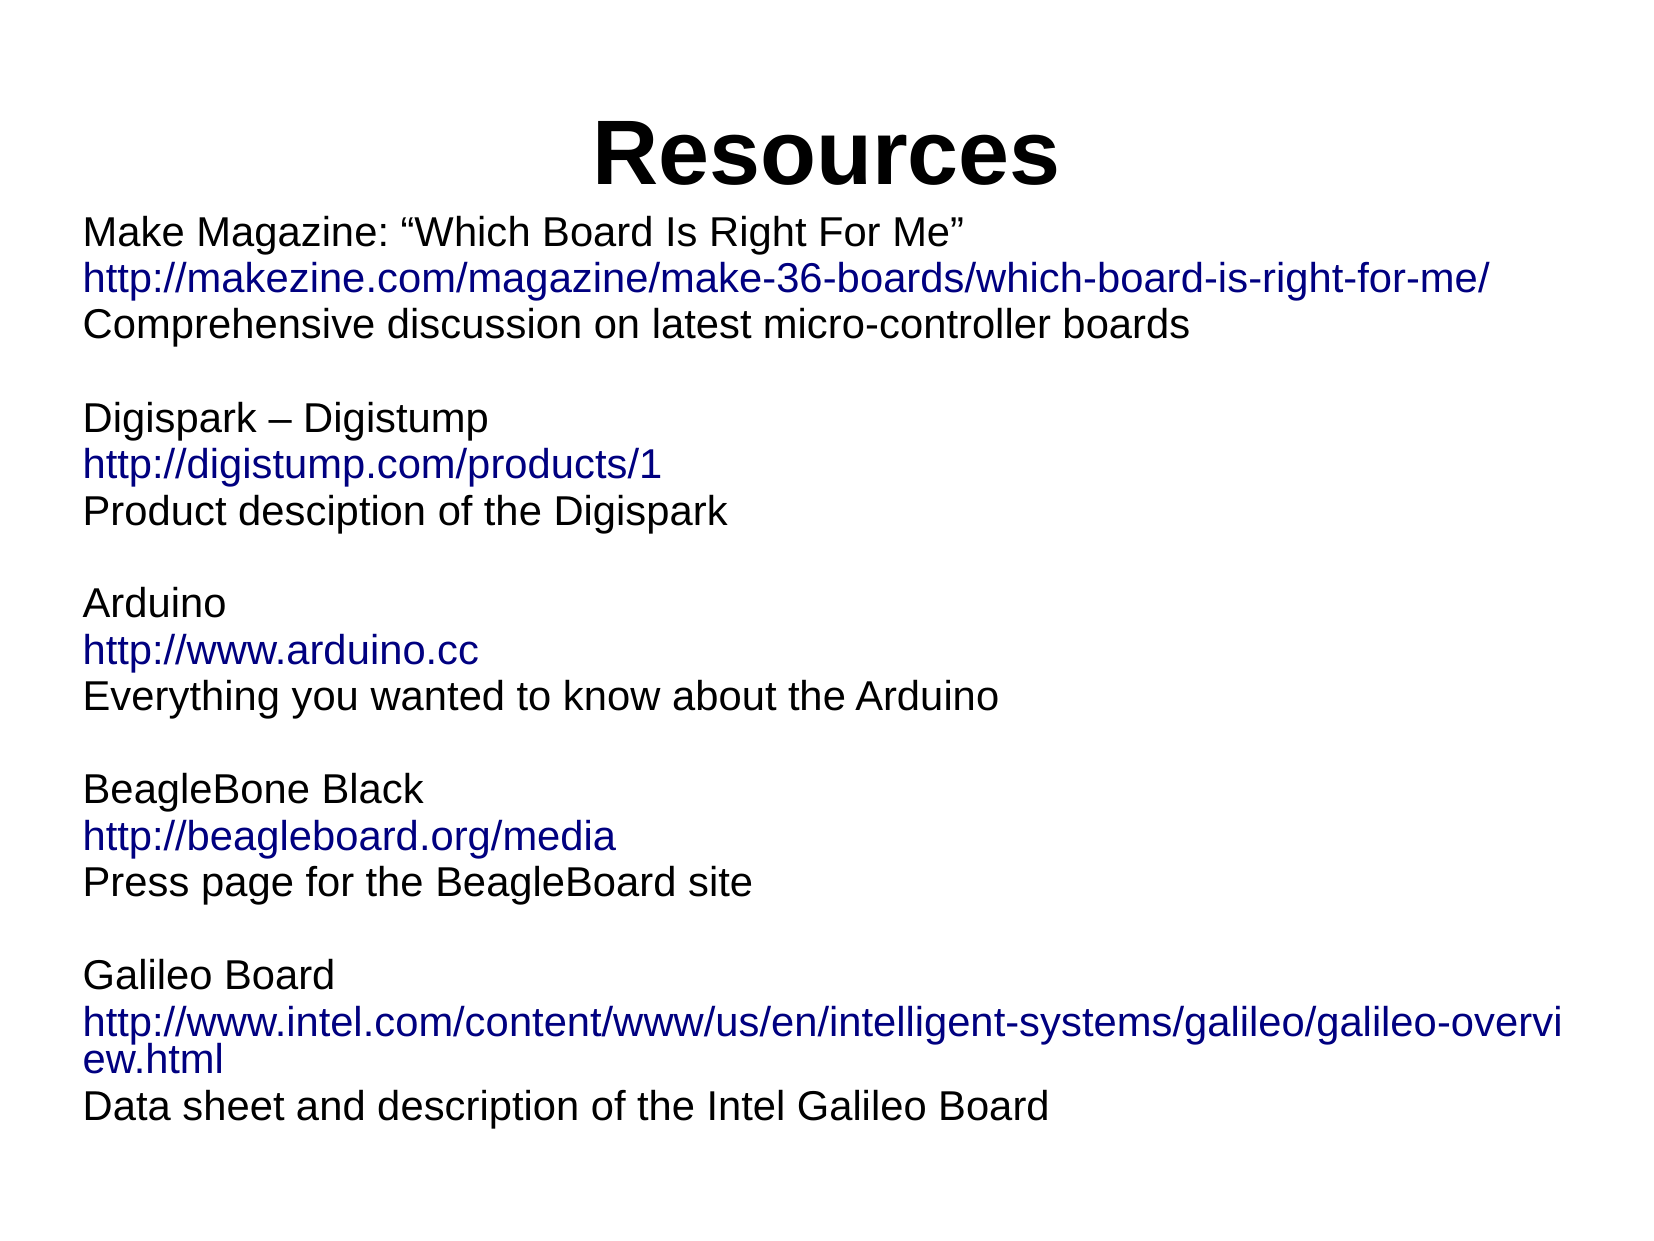

# Resources
Make Magazine: “Which Board Is Right For Me” http://makezine.com/magazine/make-36-boards/which-board-is-right-for-me/
Comprehensive discussion on latest micro-controller boards
Digispark – Digistump
http://digistump.com/products/1
Product desciption of the Digispark
Arduino
http://www.arduino.cc
Everything you wanted to know about the Arduino
BeagleBone Black
http://beagleboard.org/media
Press page for the BeagleBoard site
Galileo Board
http://www.intel.com/content/www/us/en/intelligent-systems/galileo/galileo-overview.html
Data sheet and description of the Intel Galileo Board